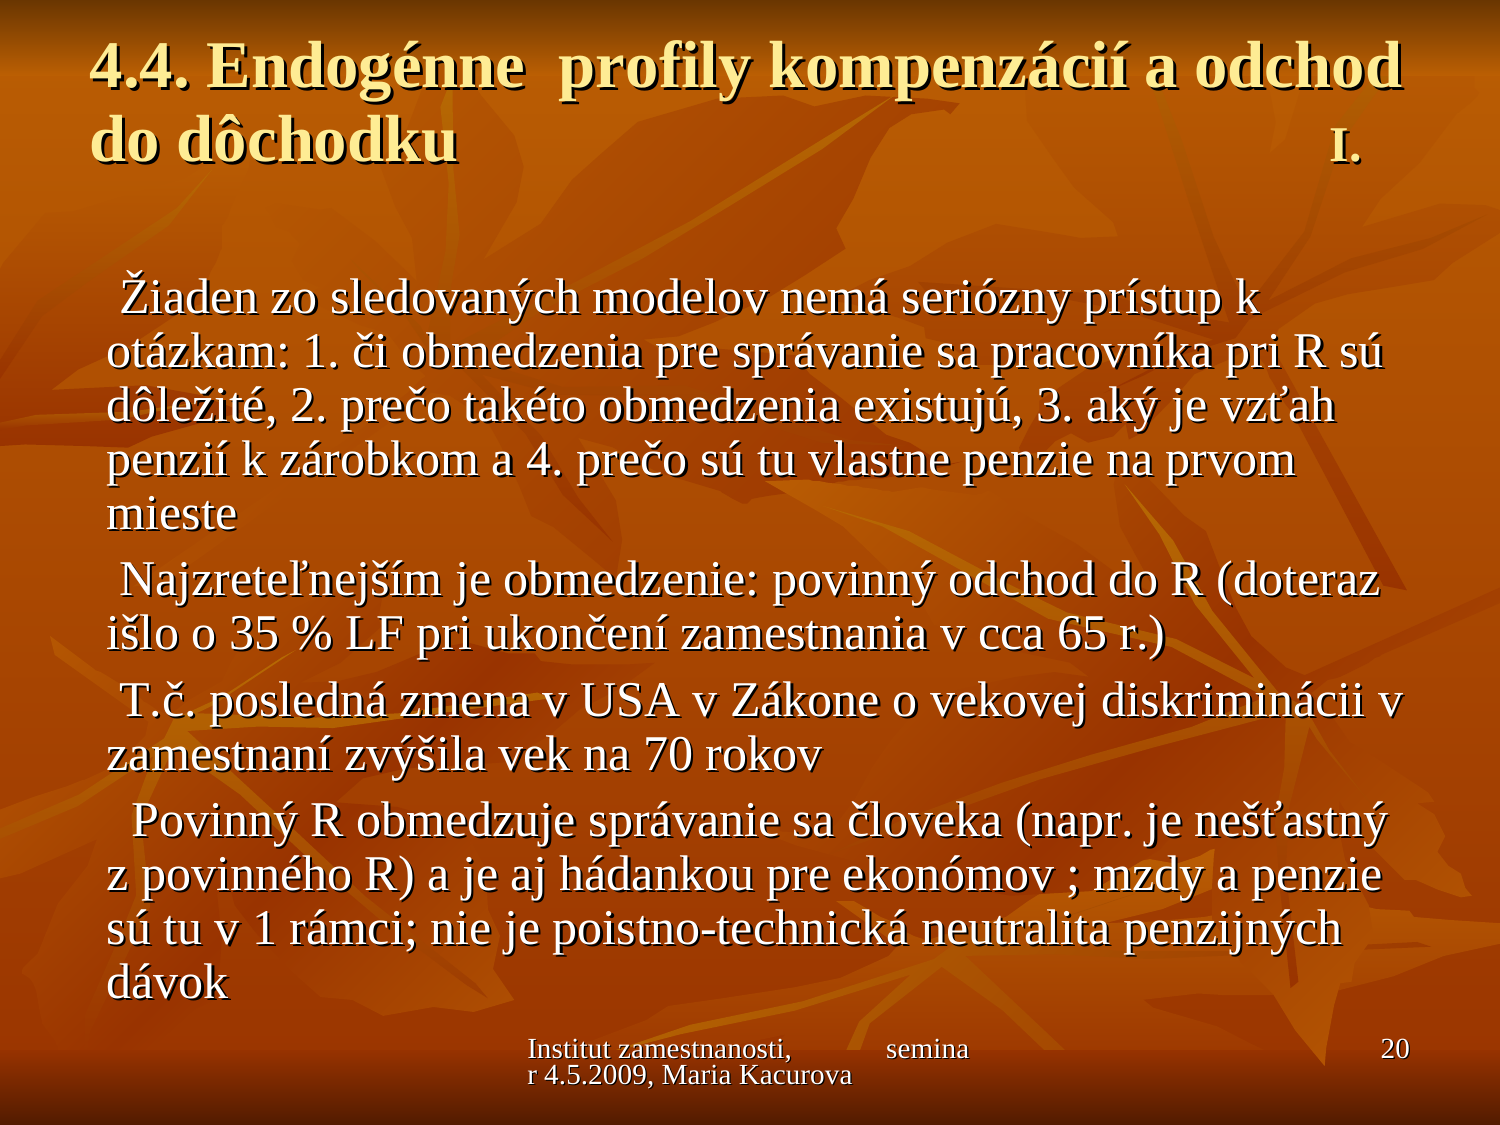

# 4.4. Endogénne profily kompenzácií a odchod do dôchodku I.
 Žiaden zo sledovaných modelov nemá seriózny prístup k otázkam: 1. či obmedzenia pre správanie sa pracovníka pri R sú dôležité, 2. prečo takéto obmedzenia existujú, 3. aký je vzťah penzií k zárobkom a 4. prečo sú tu vlastne penzie na prvom mieste
 Najzreteľnejším je obmedzenie: povinný odchod do R (doteraz išlo o 35 % LF pri ukončení zamestnania v cca 65 r.)
 T.č. posledná zmena v USA v Zákone o vekovej diskriminácii v zamestnaní zvýšila vek na 70 rokov
 Povinný R obmedzuje správanie sa človeka (napr. je nešťastný z povinného R) a je aj hádankou pre ekonómov ; mzdy a penzie sú tu v 1 rámci; nie je poistno-technická neutralita penzijných dávok
Institut zamestnanosti, seminar 4.5.2009, Maria Kacurova
20